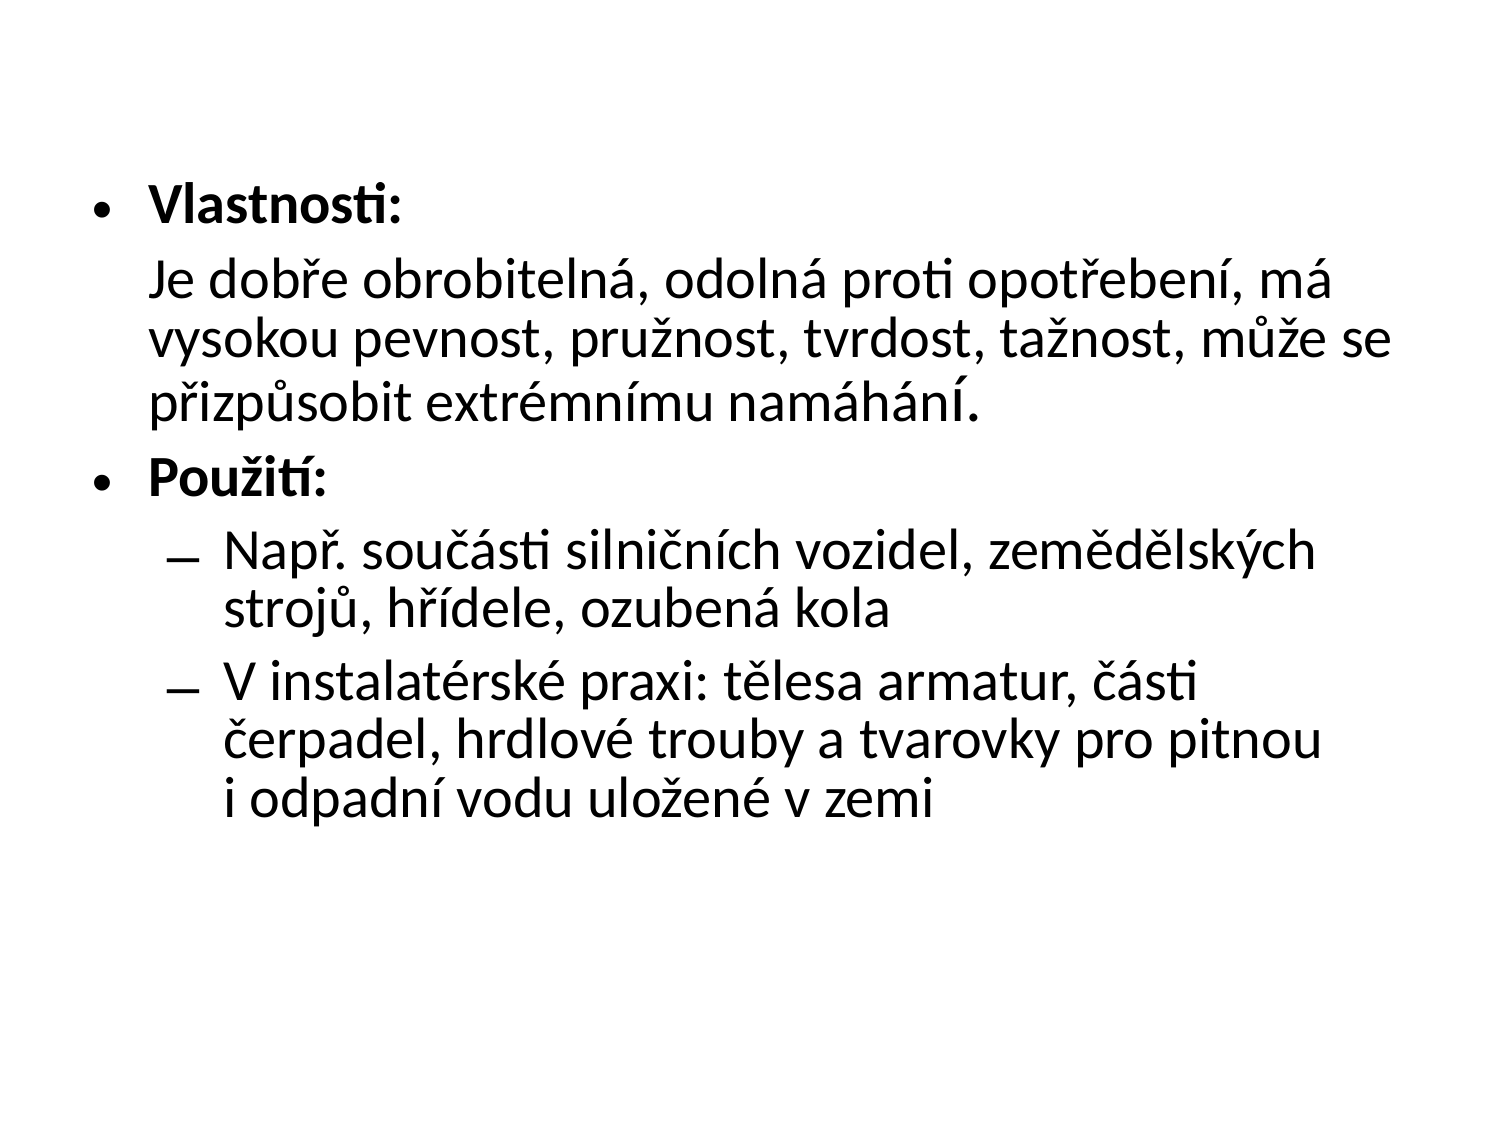

#
Vlastnosti:
	Je dobře obrobitelná, odolná proti opotřebení, má vysokou pevnost, pružnost, tvrdost, tažnost, může se přizpůsobit extrémnímu namáhání.
Použití:
Např. součásti silničních vozidel, zemědělských strojů, hřídele, ozubená kola
V instalatérské praxi: tělesa armatur, části čerpadel, hrdlové trouby a tvarovky pro pitnou
i odpadní vodu uložené v zemi